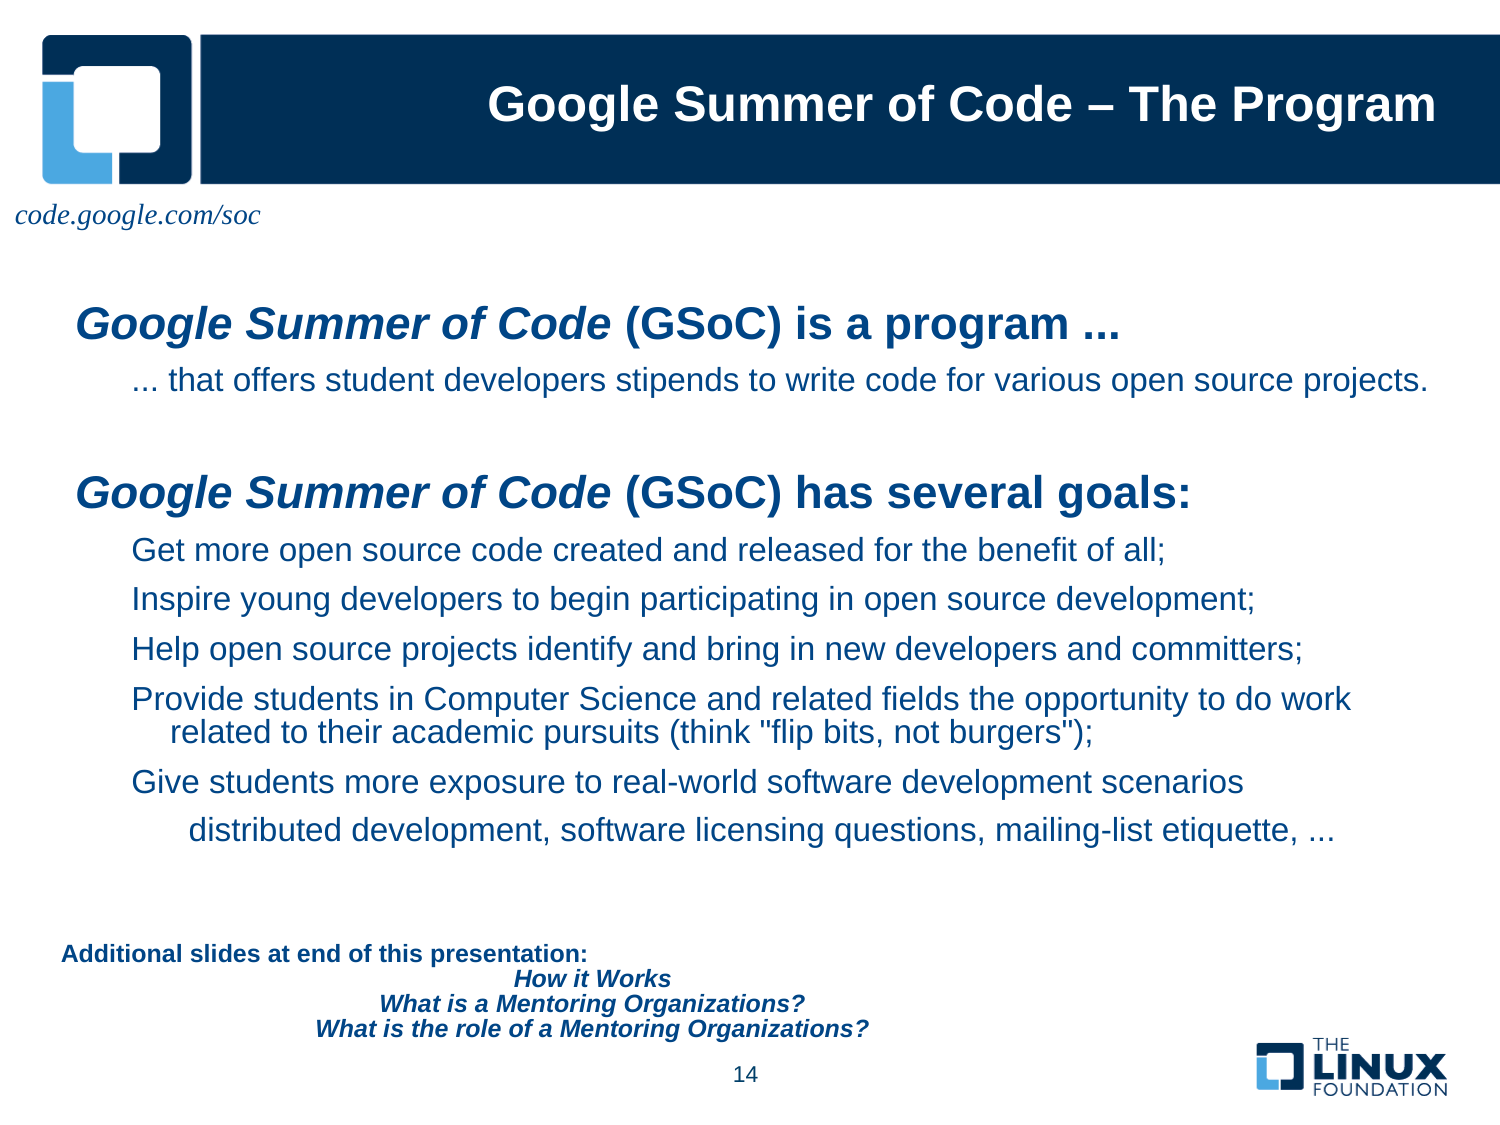

# Google Summer of Code – The Program
code.google.com/soc
Google Summer of Code (GSoC) is a program ...
... that offers student developers stipends to write code for various open source projects.
Google Summer of Code (GSoC) has several goals:
Get more open source code created and released for the benefit of all;
Inspire young developers to begin participating in open source development;
Help open source projects identify and bring in new developers and committers;
Provide students in Computer Science and related fields the opportunity to do work related to their academic pursuits (think "flip bits, not burgers");
Give students more exposure to real-world software development scenarios
distributed development, software licensing questions, mailing-list etiquette, ...
Additional slides at end of this presentation:
How it Works
What is a Mentoring Organizations?
What is the role of a Mentoring Organizations?
14